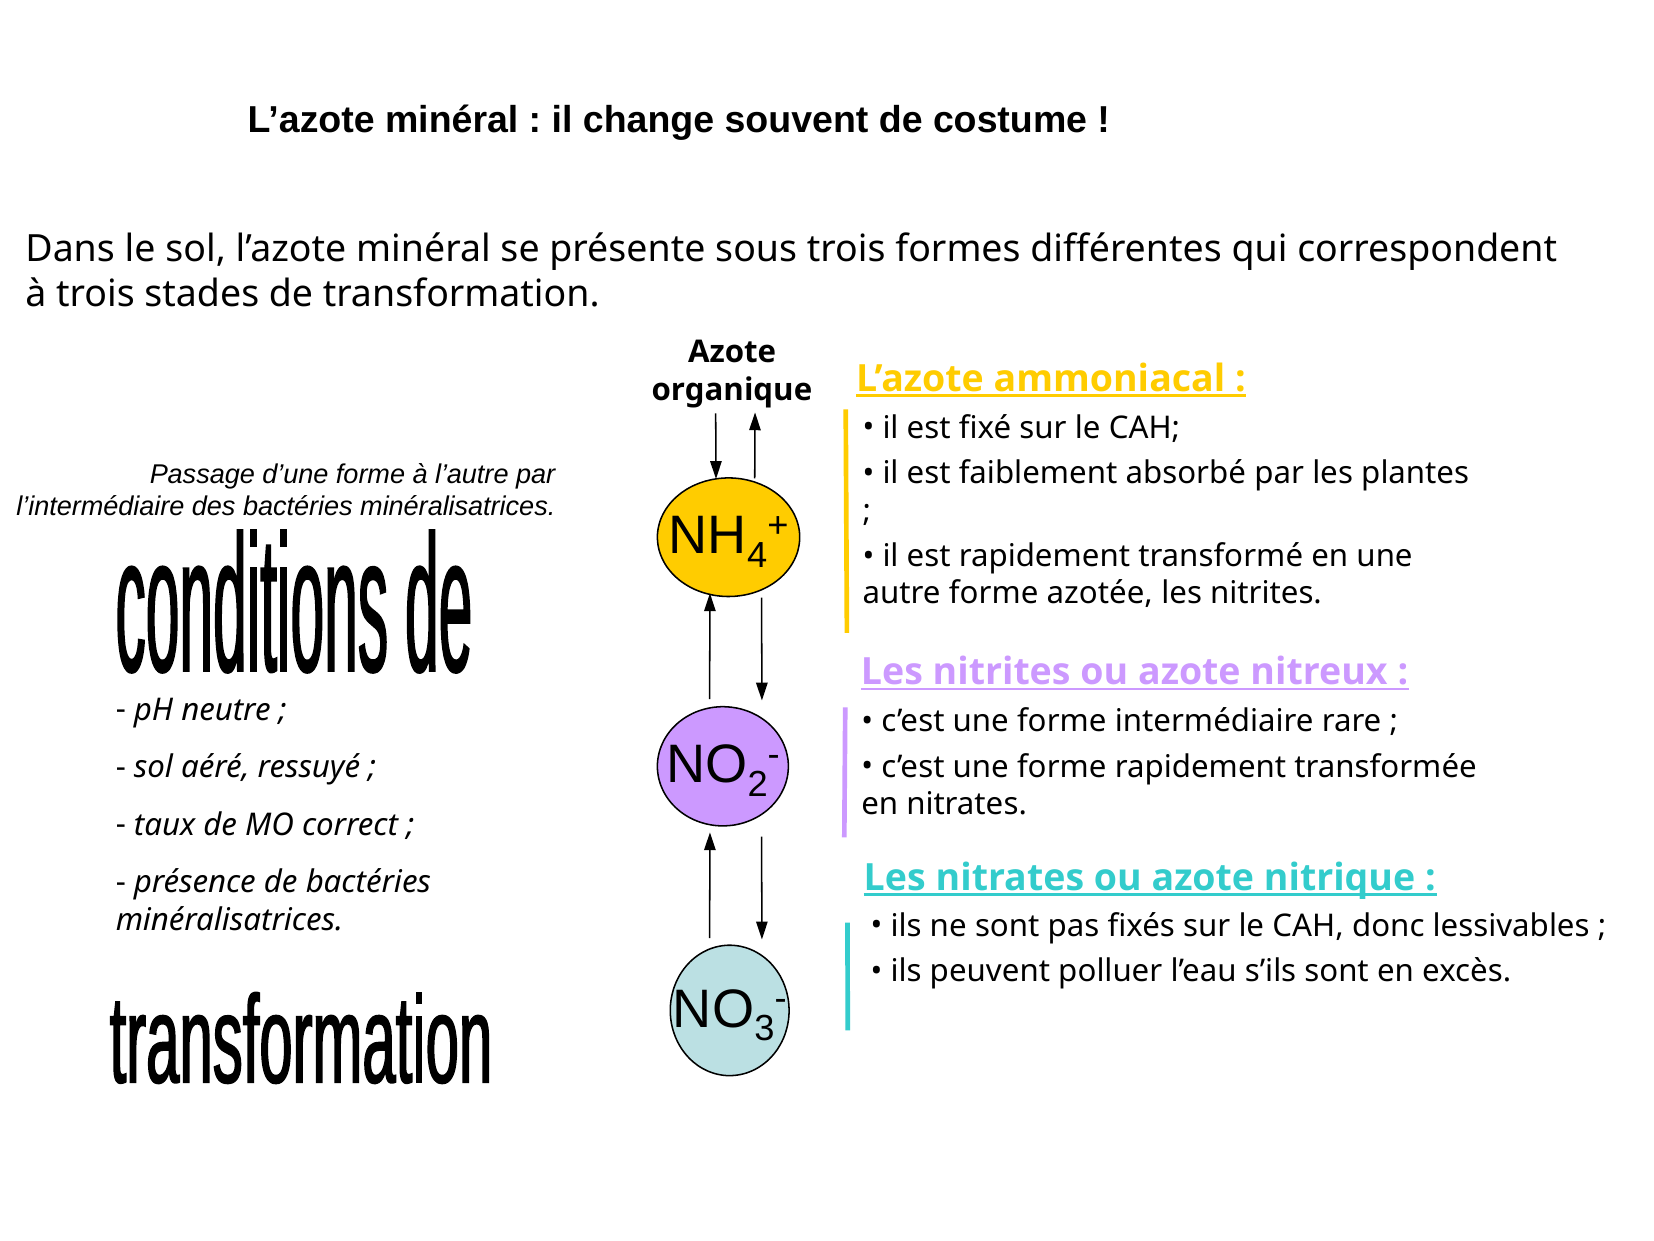

L’azote minéral : il change souvent de costume !
Dans le sol, l’azote minéral se présente sous trois formes différentes qui correspondent à trois stades de transformation.
Azote organique
L’azote ammoniacal :
 il est fixé sur le CAH;
 il est faiblement absorbé par les plantes ;
 il est rapidement transformé en une autre forme azotée, les nitrites.
Passage d’une forme à l’autre par l’intermédiaire des bactéries minéralisatrices.
NH4+
conditions de
Les nitrites ou azote nitreux :
 pH neutre ;
 sol aéré, ressuyé ;
 taux de MO correct ;
 présence de bactéries minéralisatrices.
 c’est une forme intermédiaire rare ;
 c’est une forme rapidement transformée en nitrates.
NO2-
Les nitrates ou azote nitrique :
 ils ne sont pas fixés sur le CAH, donc lessivables ;
 ils peuvent polluer l’eau s’ils sont en excès.
NO3-
transformation